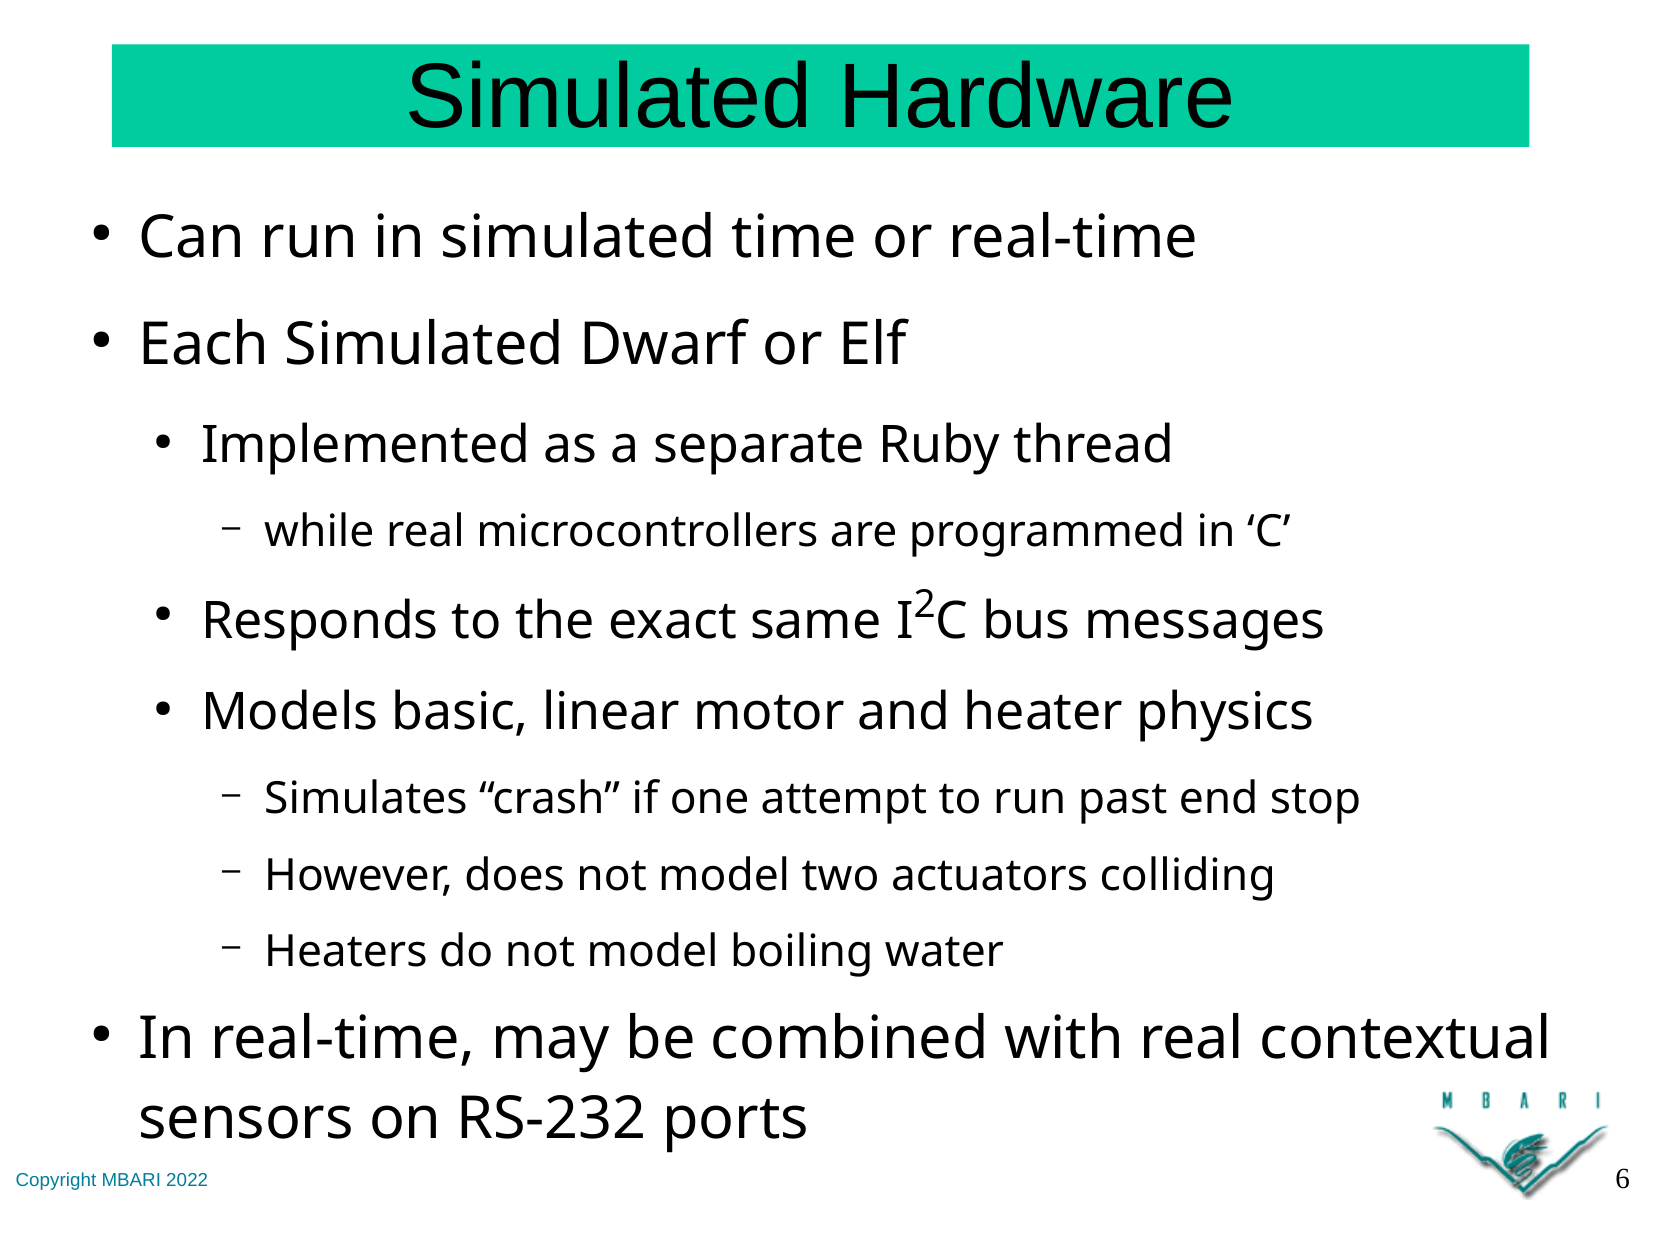

# Simulated Hardware
Can run in simulated time or real-time
Each Simulated Dwarf or Elf
Implemented as a separate Ruby thread
while real microcontrollers are programmed in ‘C’
Responds to the exact same I2C bus messages
Models basic, linear motor and heater physics
Simulates “crash” if one attempt to run past end stop
However, does not model two actuators colliding
Heaters do not model boiling water
In real-time, may be combined with real contextual sensors on RS-232 ports